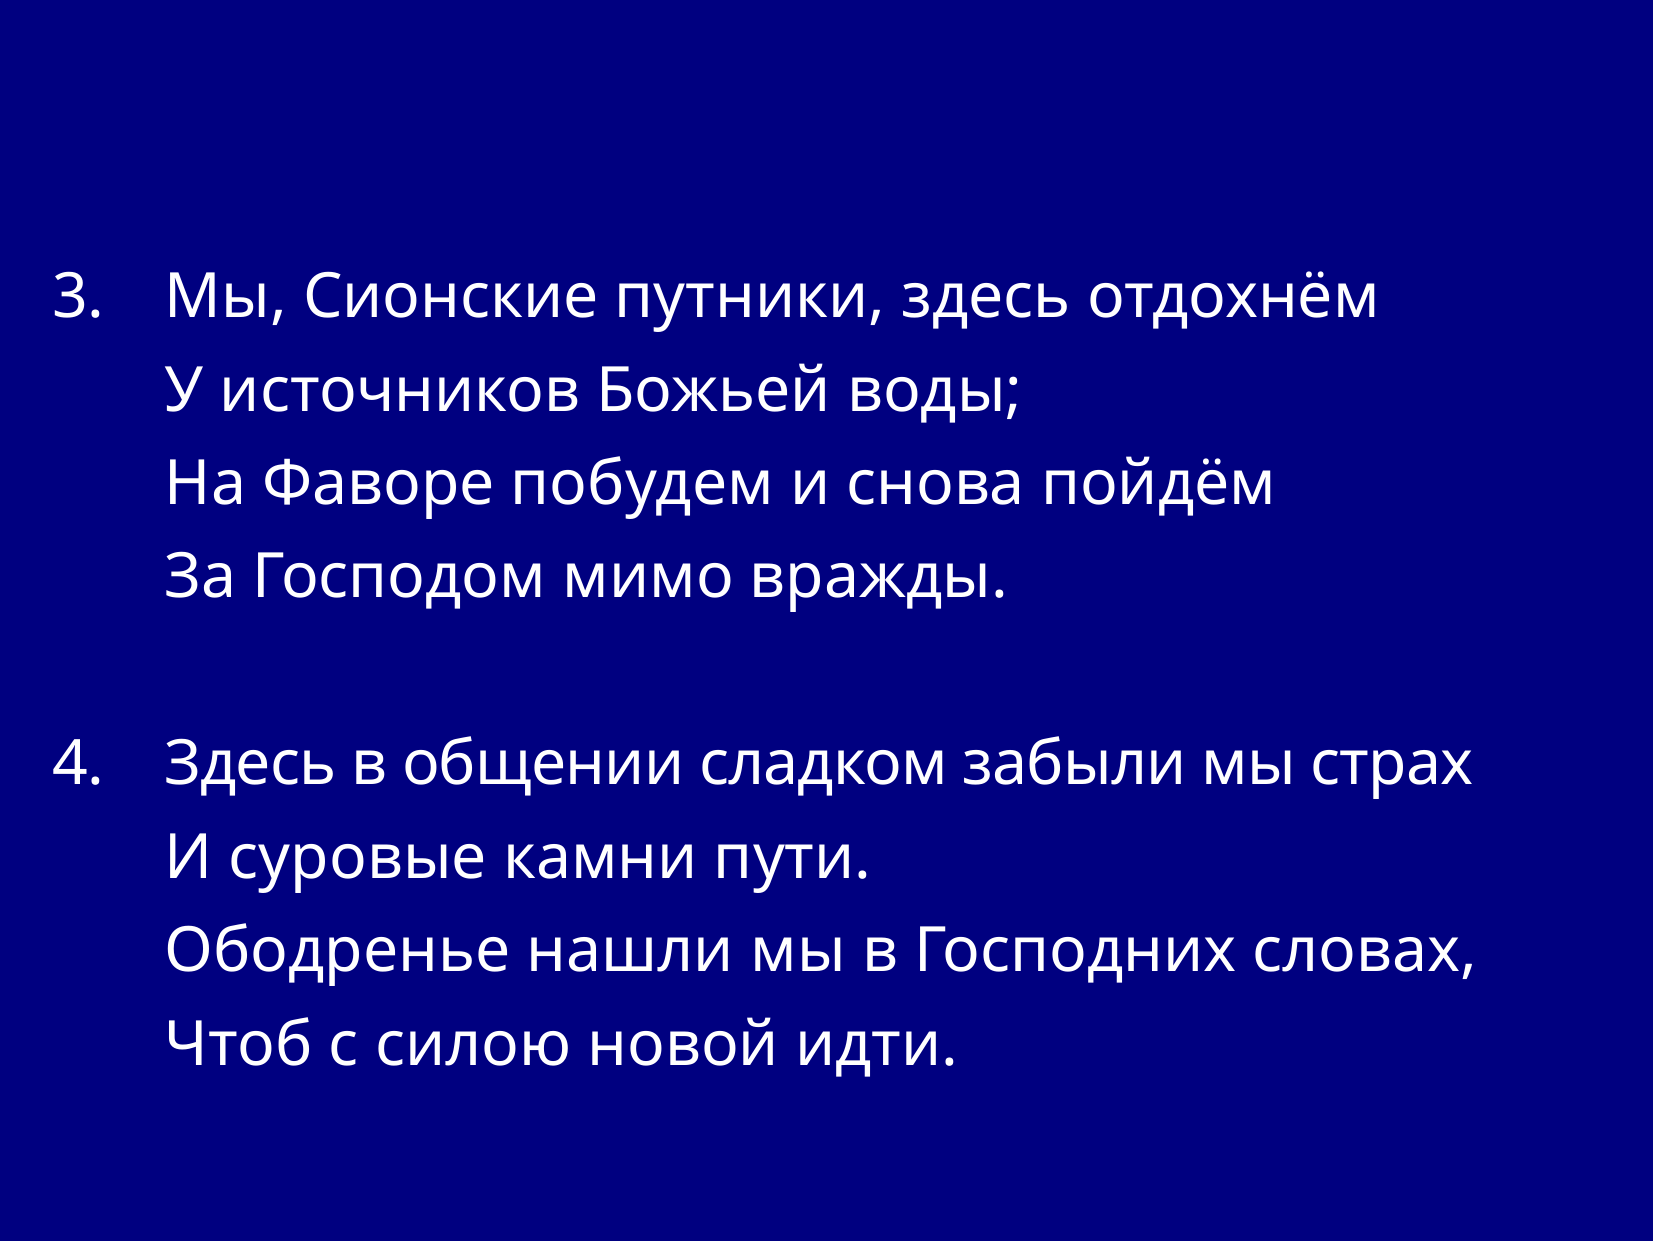

3.	Мы, Сионские путники, здесь отдохнём
	У источников Божьей воды;
	На Фаворе побудем и снова пойдём
	За Господом мимо вражды.
4.	Здесь в общении сладком забыли мы страх
	И суровые камни пути.
	Ободренье нашли мы в Господних словах,
	Чтоб с силою новой идти.